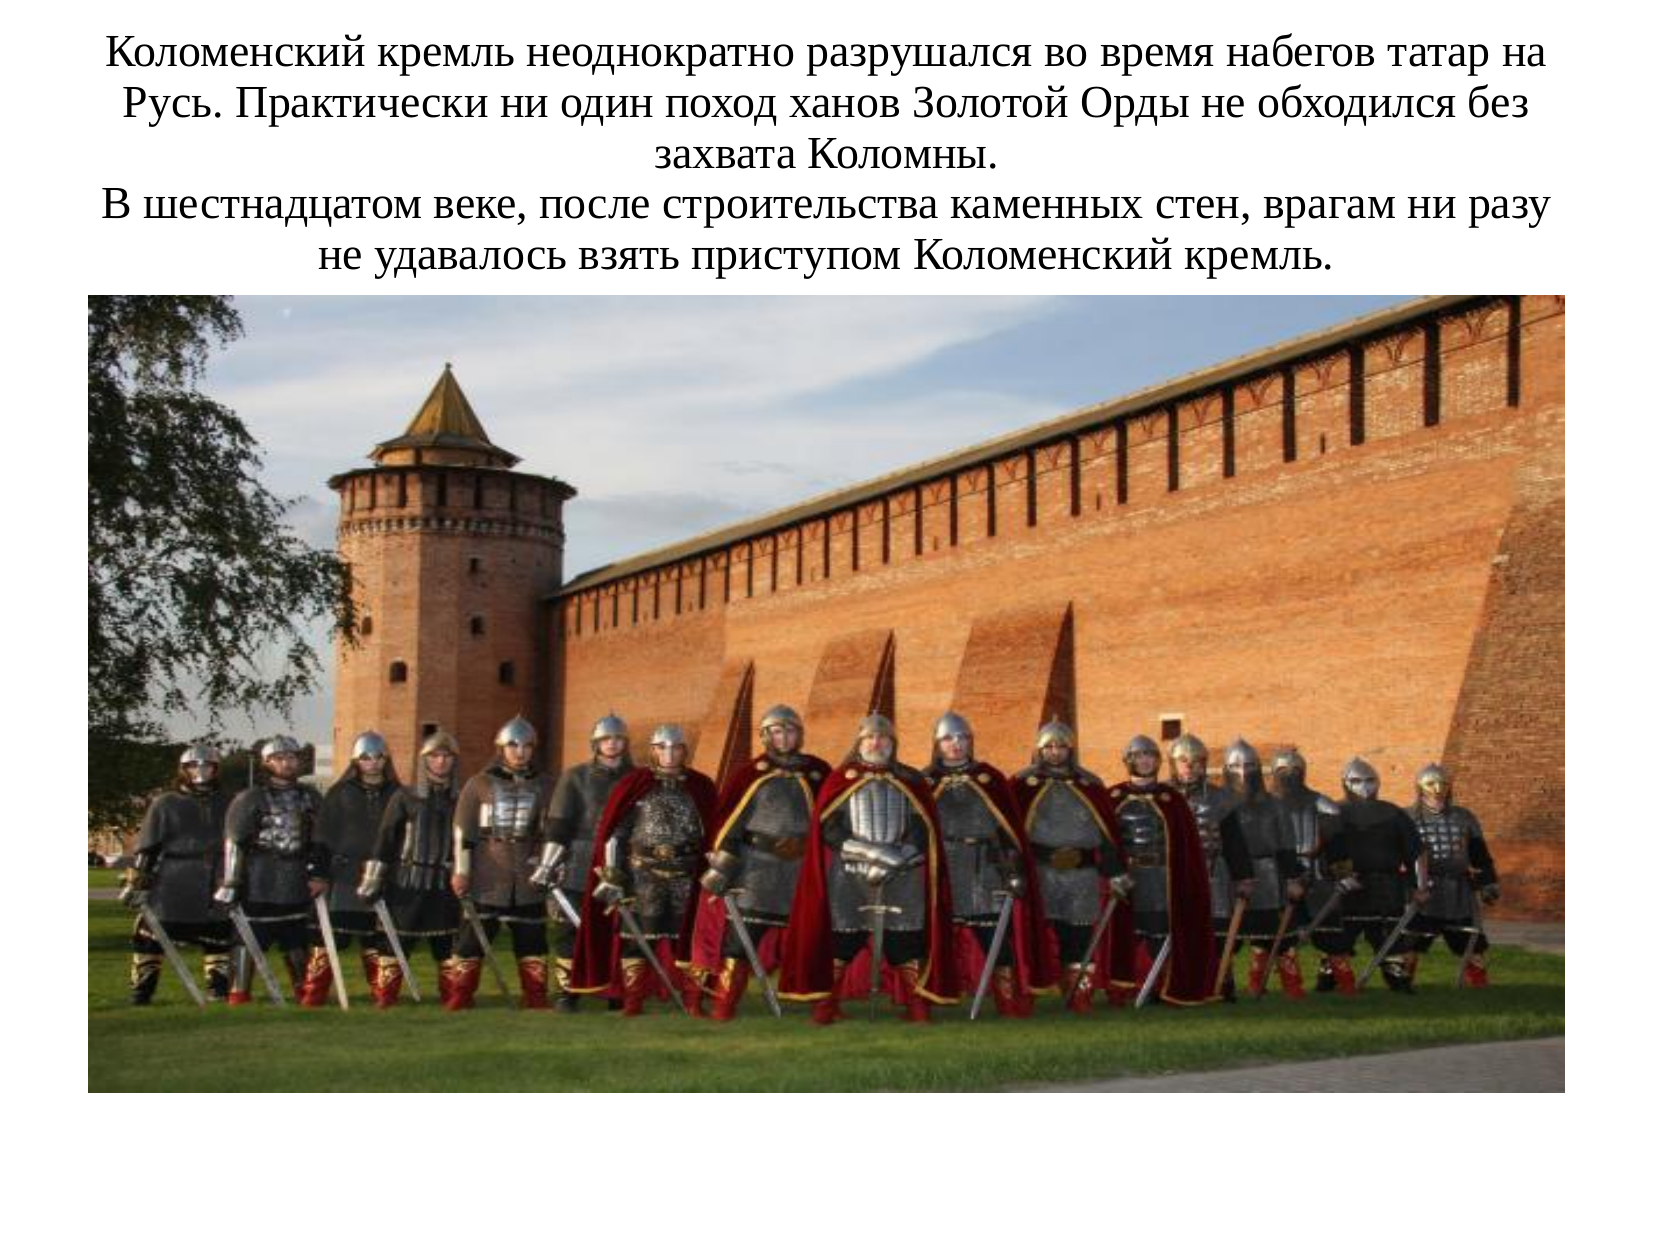

# Коломенский кремль неоднократно разрушался во время набегов татар на Русь. Практически ни один поход ханов Золотой Орды не обходился без захвата Коломны. В шестнадцатом веке, после строительства каменных стен, врагам ни разу не удавалось взять приступом Коломенский кремль.